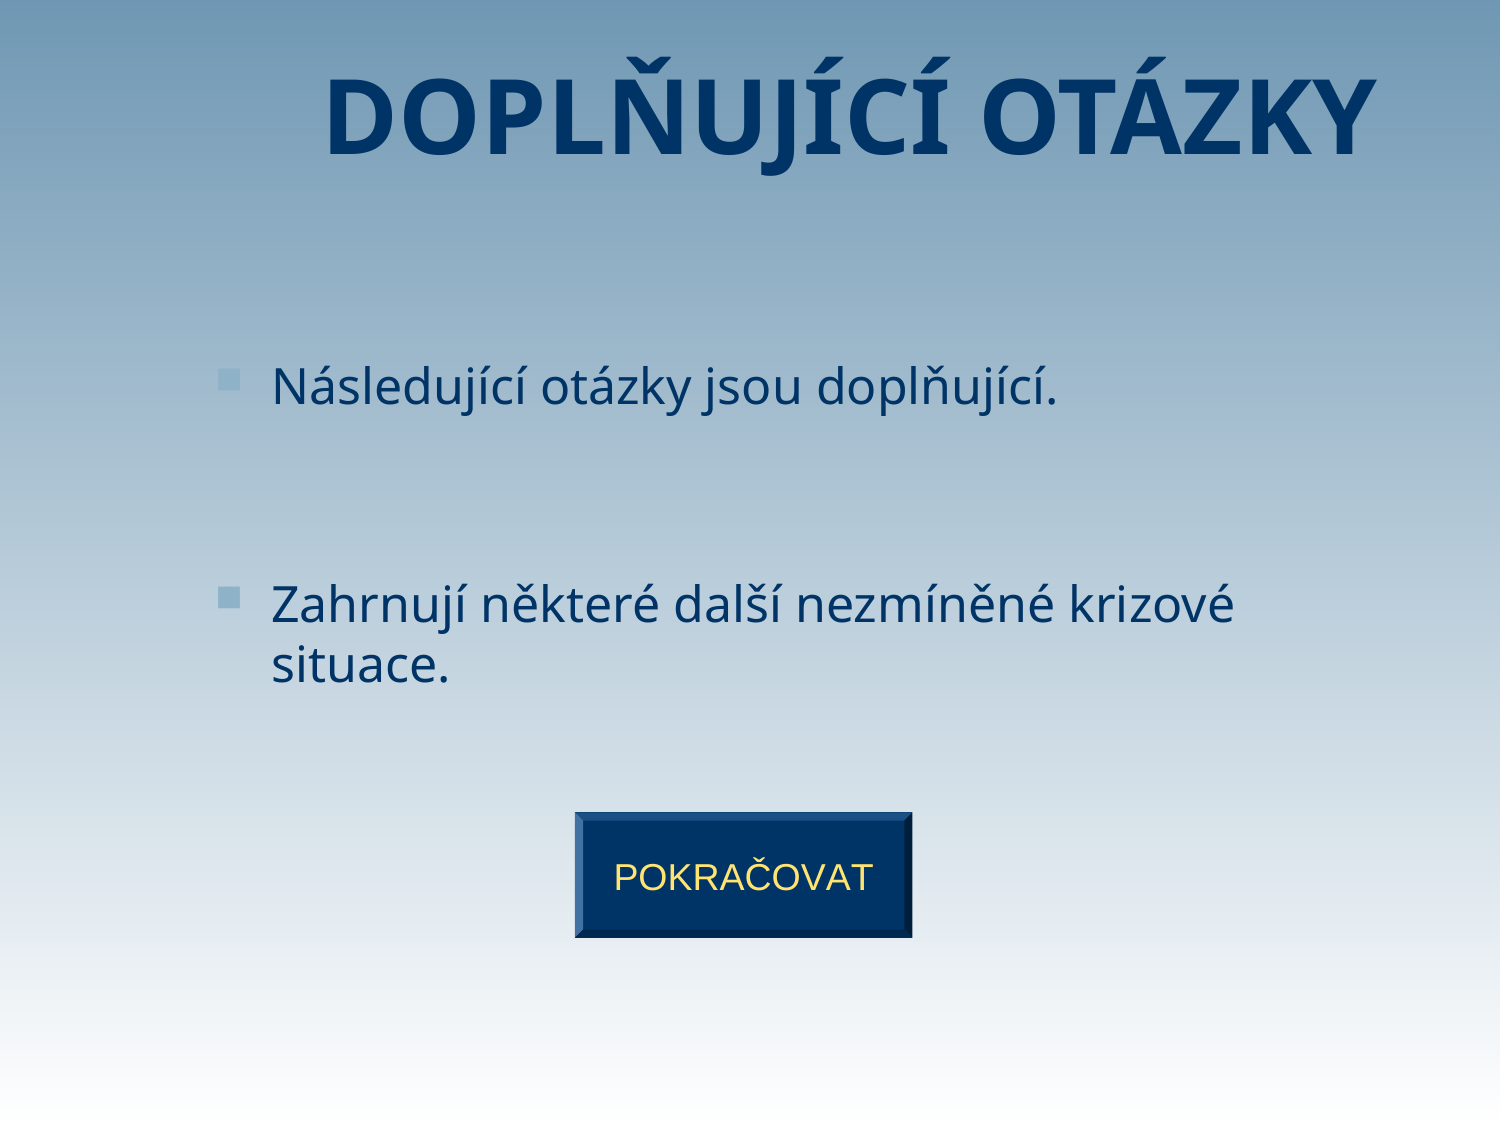

# DOPLŇUJÍCÍ OTÁZKY
Následující otázky jsou doplňující.
Zahrnují některé další nezmíněné krizové situace.
POKRAČOVAT